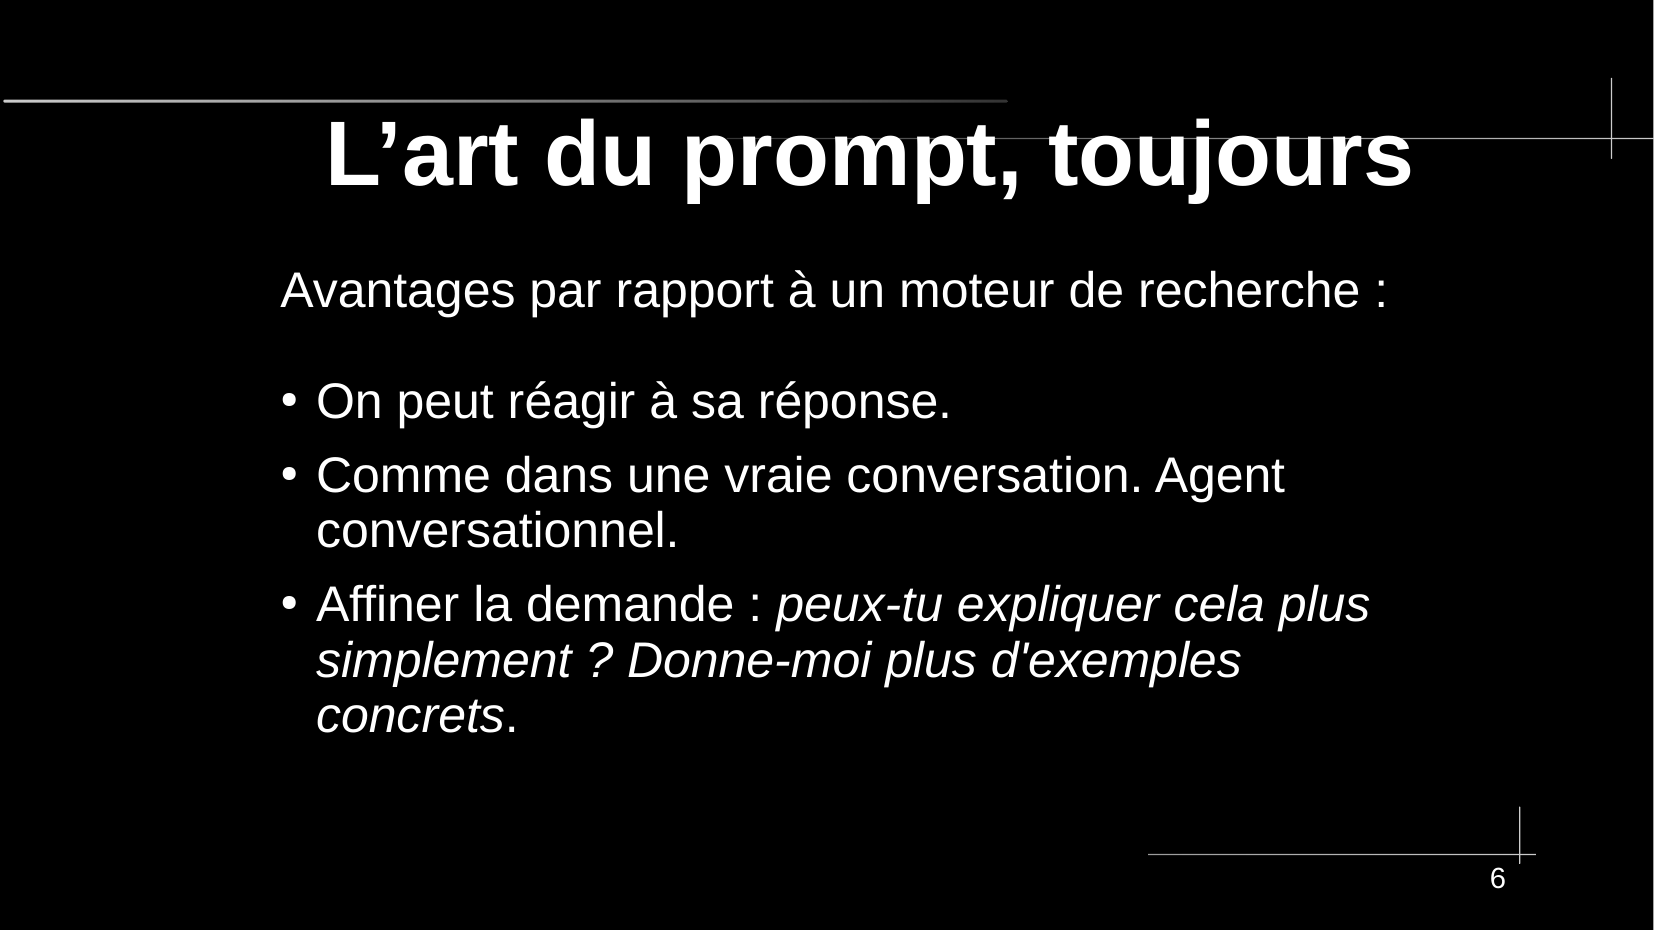

# L’art du prompt, toujours
Avantages par rapport à un moteur de recherche :
On peut réagir à sa réponse.
Comme dans une vraie conversation. Agent conversationnel.
Affiner la demande : peux-tu expliquer cela plus simplement ? Donne-moi plus d'exemples concrets.
 "Peux-tu expliquer cela plus simplement ?" "Donne-moi plus d'exemples concrets."
6